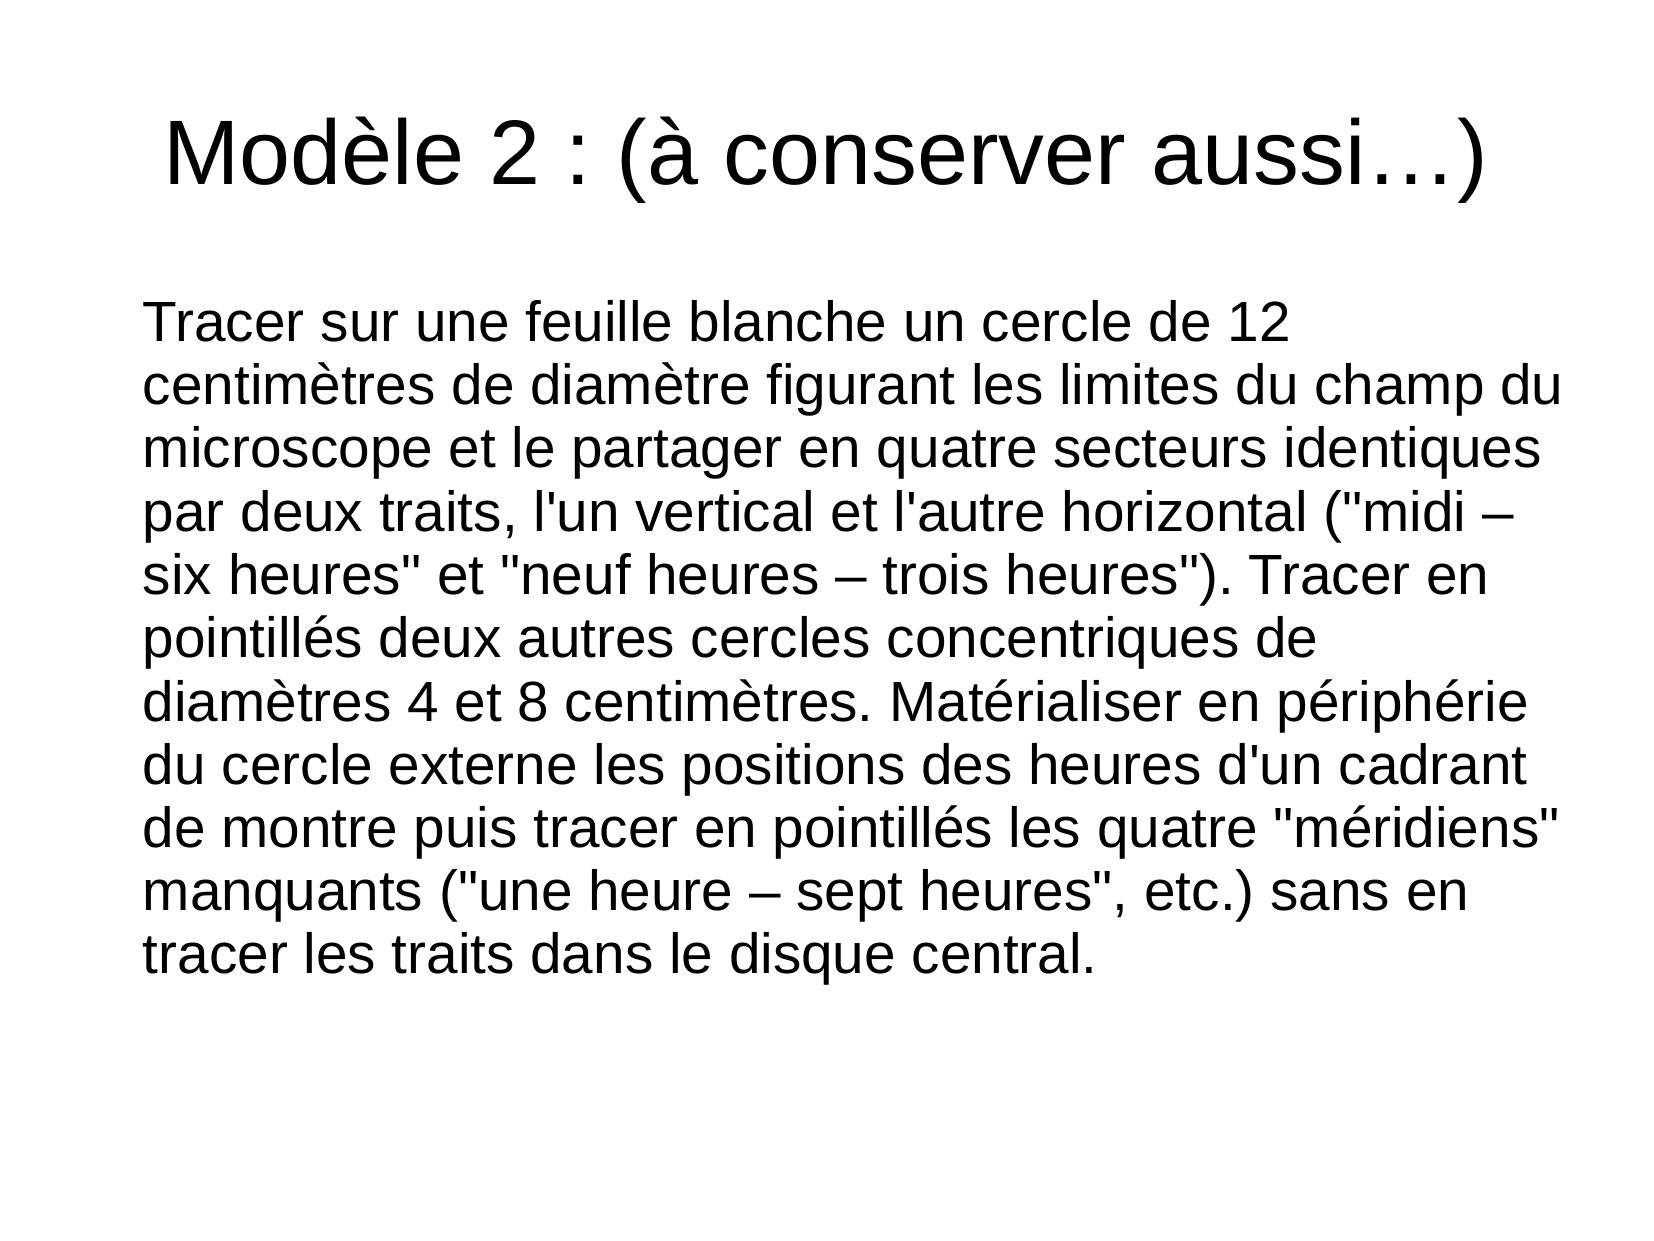

# Modèle 2 : (à conserver aussi…)
Tracer sur une feuille blanche un cercle de 12 centimètres de diamètre figurant les limites du champ du microscope et le partager en quatre secteurs identiques par deux traits, l'un vertical et l'autre horizontal ("midi – six heures" et "neuf heures – trois heures"). Tracer en pointillés deux autres cercles concentriques de diamètres 4 et 8 centimètres. Matérialiser en périphérie du cercle externe les positions des heures d'un cadrant de montre puis tracer en pointillés les quatre "méridiens" manquants ("une heure – sept heures", etc.) sans en tracer les traits dans le disque central.